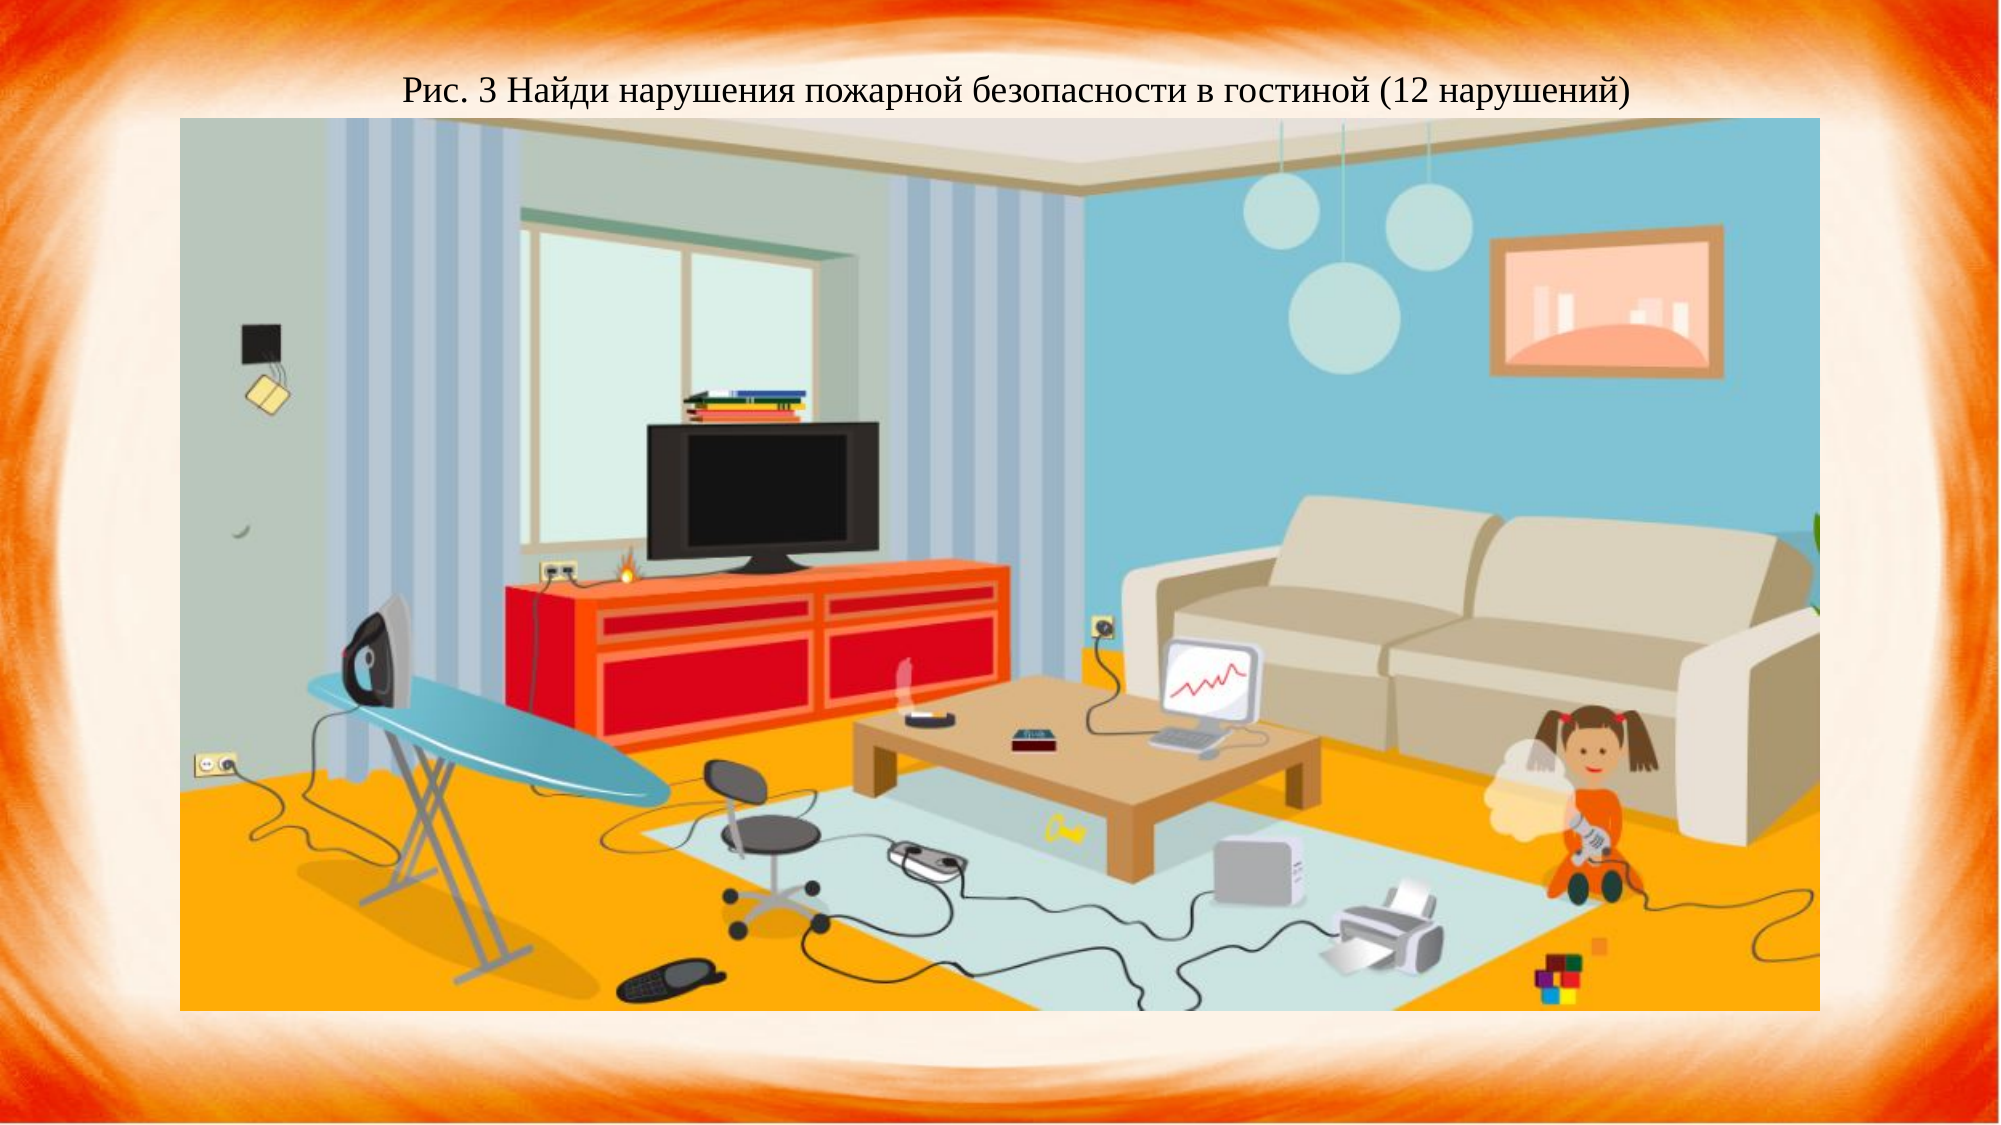

Рис. 3 Найди нарушения пожарной безопасности в гостиной (12 нарушений)